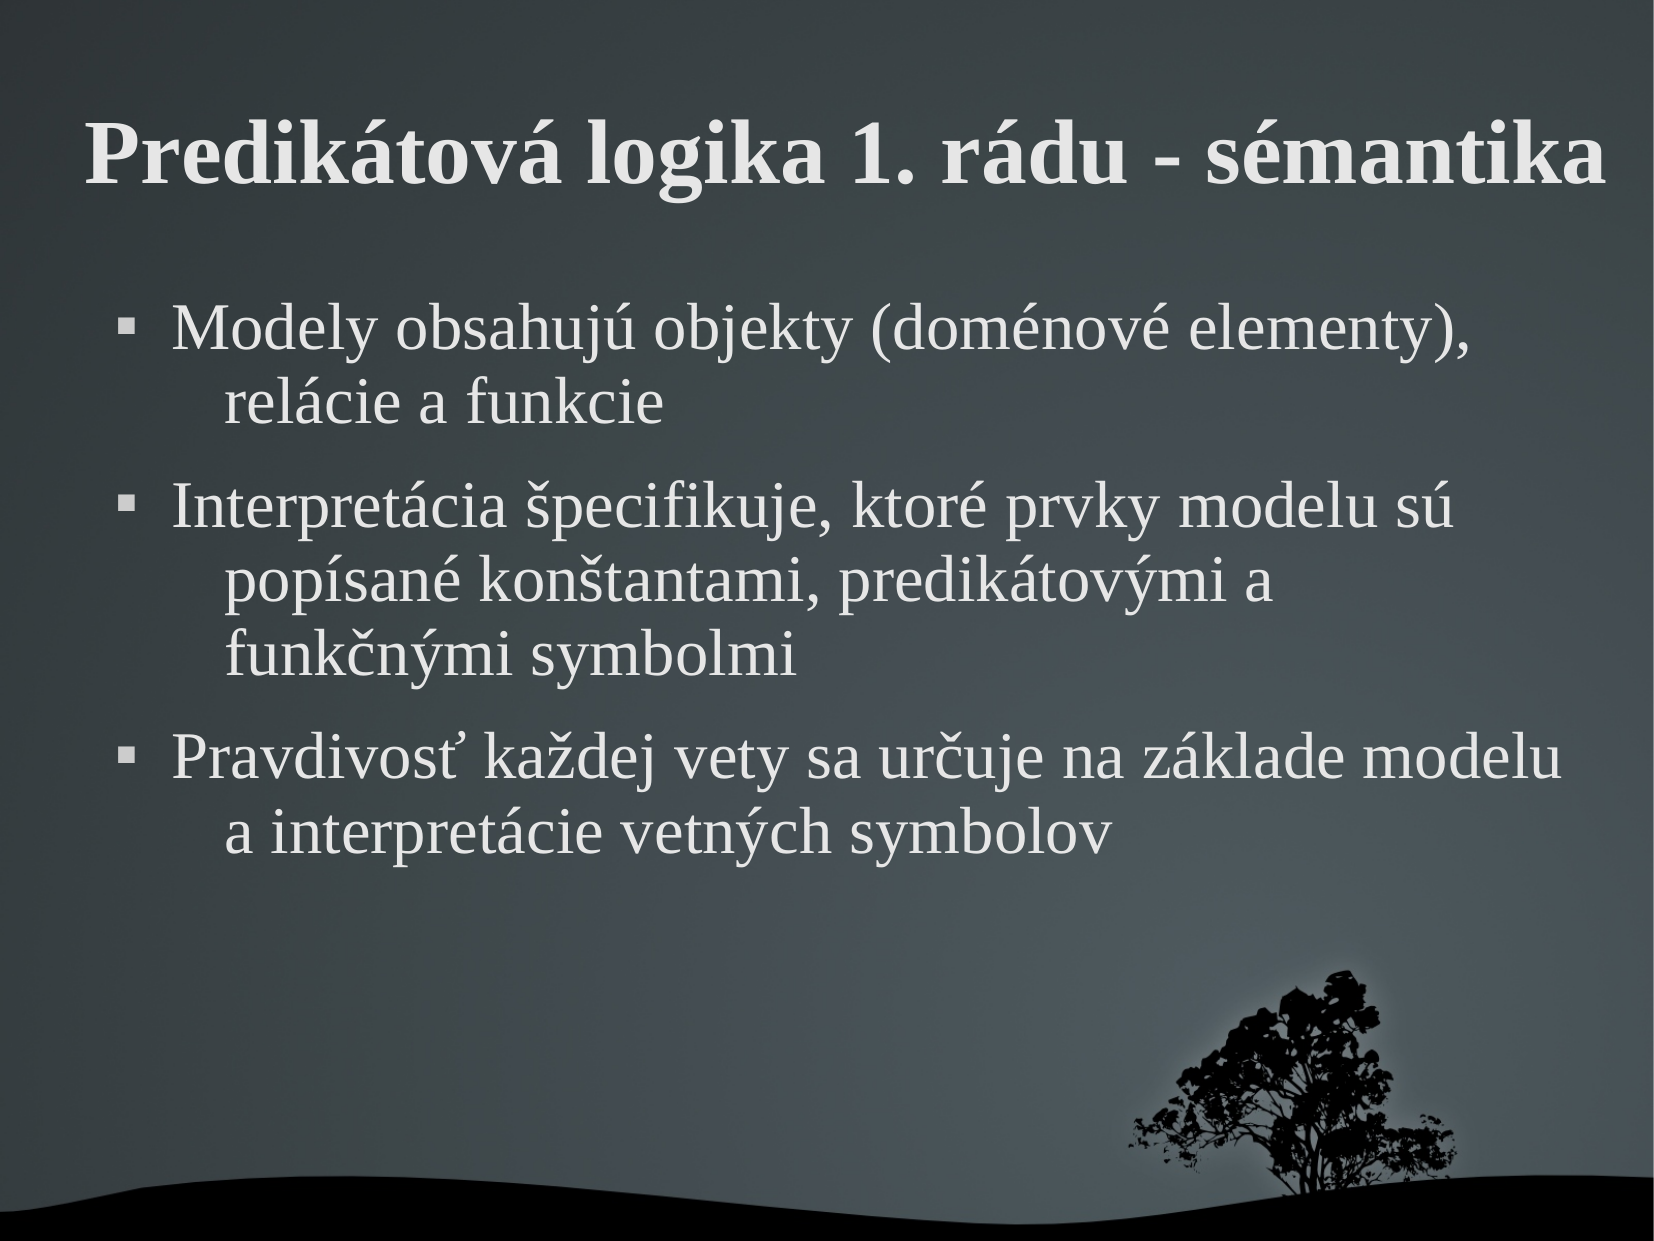

# Predikátová logika 1. rádu - sémantika
Modely obsahujú objekty (doménové elementy), relácie a funkcie
Interpretácia špecifikuje, ktoré prvky modelu sú popísané konštantami, predikátovými a funkčnými symbolmi
Pravdivosť každej vety sa určuje na základe modelu a interpretácie vetných symbolov